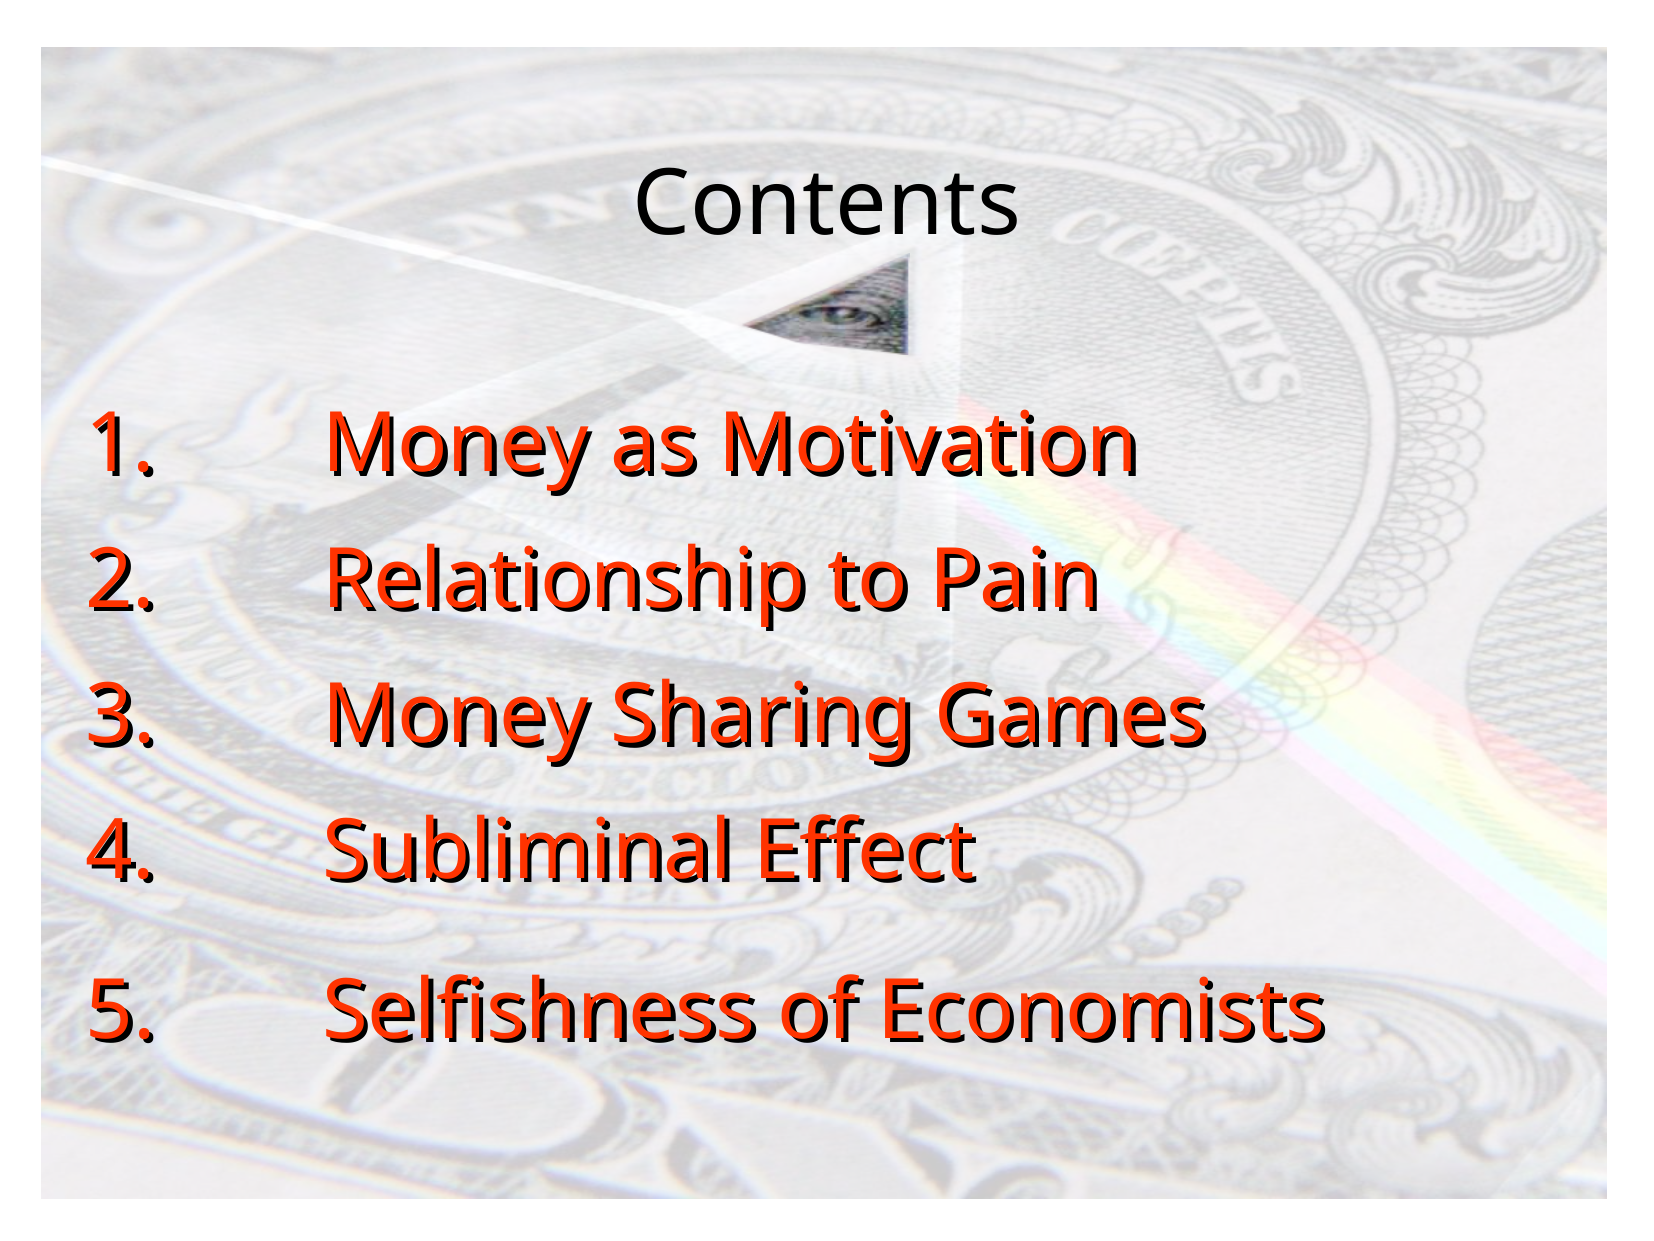

Contents
1.		Money as Motivation
2.		Relationship to Pain
3.		Money Sharing Games
4.		Subliminal Effect
5.		Selfishness of Economists